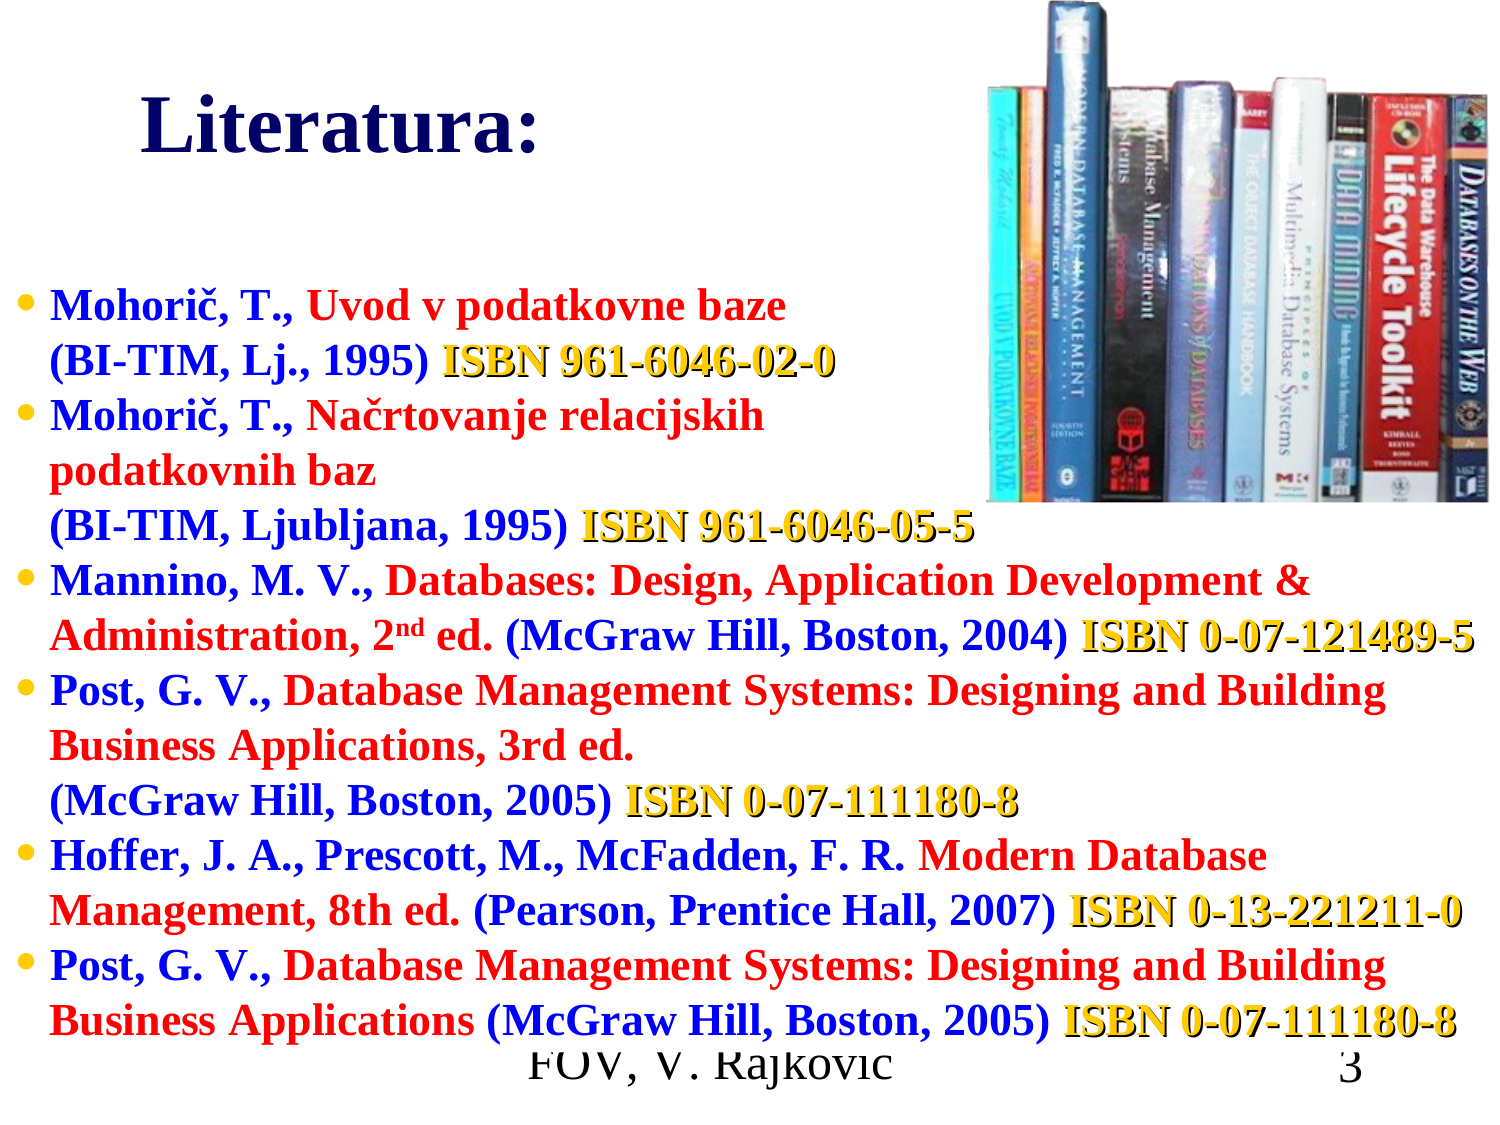

Literatura:
 Mohorič, T., Uvod v podatkovne baze
 (BI-TIM, Lj., 1995) ISBN 961-6046-02-0
 Mohorič, T., Načrtovanje relacijskih
 podatkovnih baz
 (BI-TIM, Ljubljana, 1995) ISBN 961-6046-05-5
 Mannino, M. V., Databases: Design, Application Development &
 Administration, 2nd ed. (McGraw Hill, Boston, 2004) ISBN 0-07-121489-5
 Post, G. V., Database Management Systems: Designing and Building
 Business Applications, 3rd ed.
 (McGraw Hill, Boston, 2005) ISBN 0-07-111180-8
 Hoffer, J. A., Prescott, M., McFadden, F. R. Modern Database
 Management, 8th ed. (Pearson, Prentice Hall, 2007) ISBN 0-13-221211-0
 Post, G. V., Database Management Systems: Designing and Building
 Business Applications (McGraw Hill, Boston, 2005) ISBN 0-07-111180-8
FOV, V. Rajkovic
3